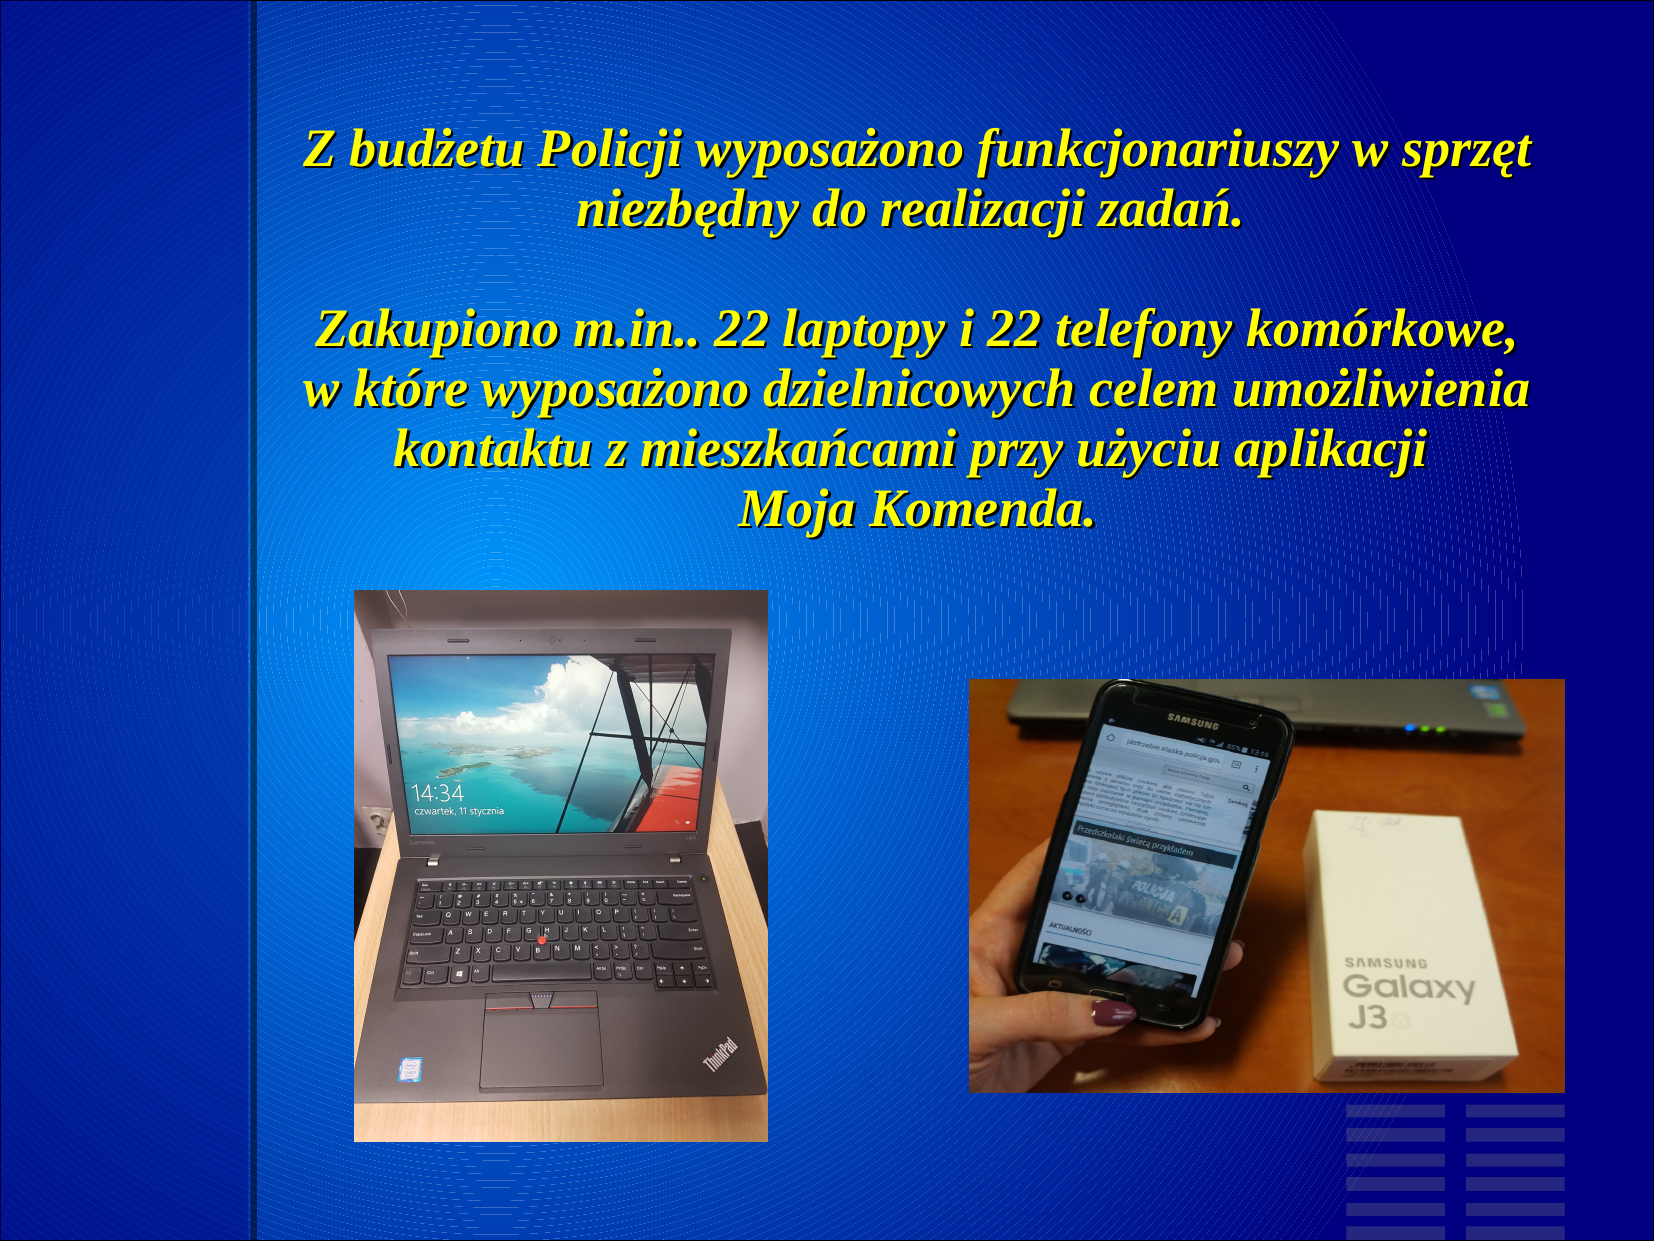

# Z budżetu Policji wyposażono funkcjonariuszy w sprzęt niezbędny do realizacji zadań. Zakupiono m.in.. 22 laptopy i 22 telefony komórkowe, w które wyposażono dzielnicowych celem umożliwienia kontaktu z mieszkańcami przy użyciu aplikacji Moja Komenda.